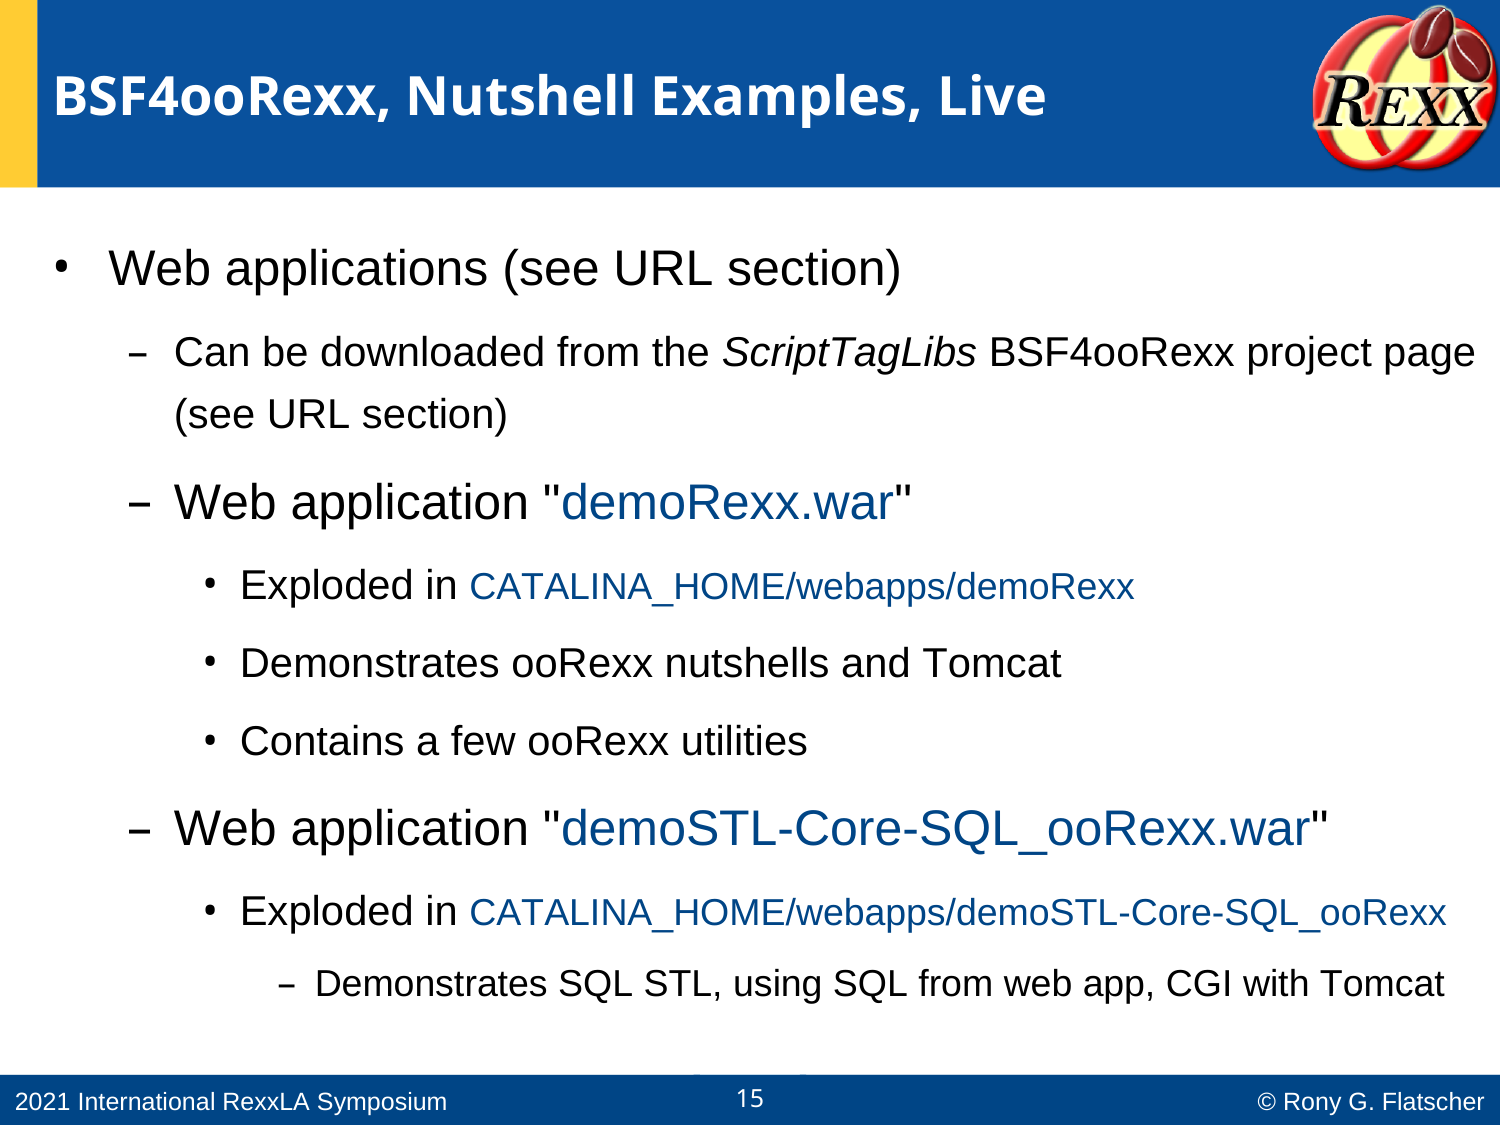

# BSF4ooRexx, Nutshell Examples, Live
Web applications (see URL section)
Can be downloaded from the ScriptTagLibs BSF4ooRexx project page (see URL section)
Web application "demoRexx.war"
Exploded in CATALINA_HOME/webapps/demoRexx
Demonstrates ooRexx nutshells and Tomcat
Contains a few ooRexx utilities
Web application "demoSTL-Core-SQL_ooRexx.war"
Exploded in CATALINA_HOME/webapps/demoSTL-Core-SQL_ooRexx
Demonstrates SQL STL, using SQL from web app, CGI with Tomcat